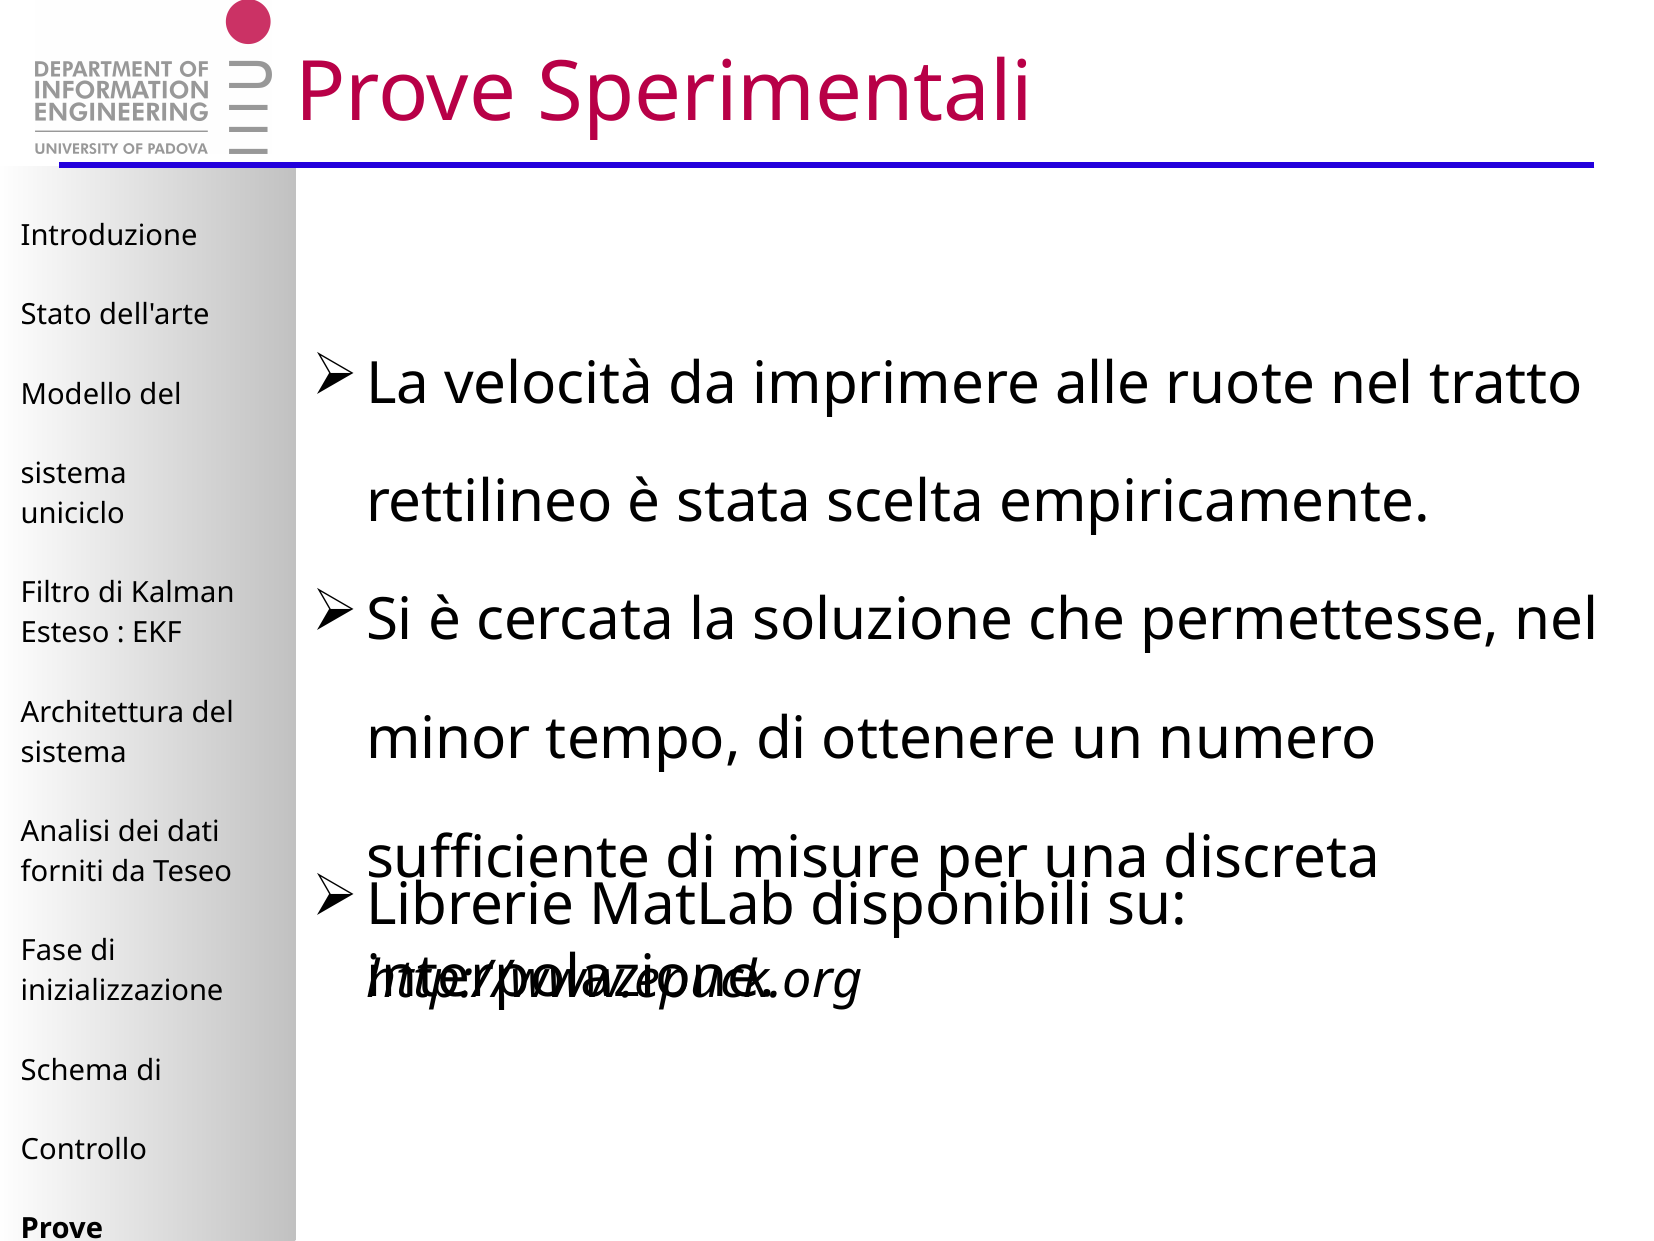

Prove Sperimentali
Introduzione
Stato dell'arte
Modello del sistema
uniciclo
Filtro di Kalman
Esteso : EKF
Architettura del
sistema
Analisi dei dati
forniti da Teseo
Fase di
inizializzazione
Schema di Controllo
Prove Sperimentali
Conclusioni
Sviluppi futuri
La velocità da imprimere alle ruote nel tratto rettilineo è stata scelta empiricamente.
# Si è cercata la soluzione che permettesse, nel minor tempo, di ottenere un numero sufficiente di misure per una discreta interpolazione.
Librerie MatLab disponibili su: http://www.epuck.org